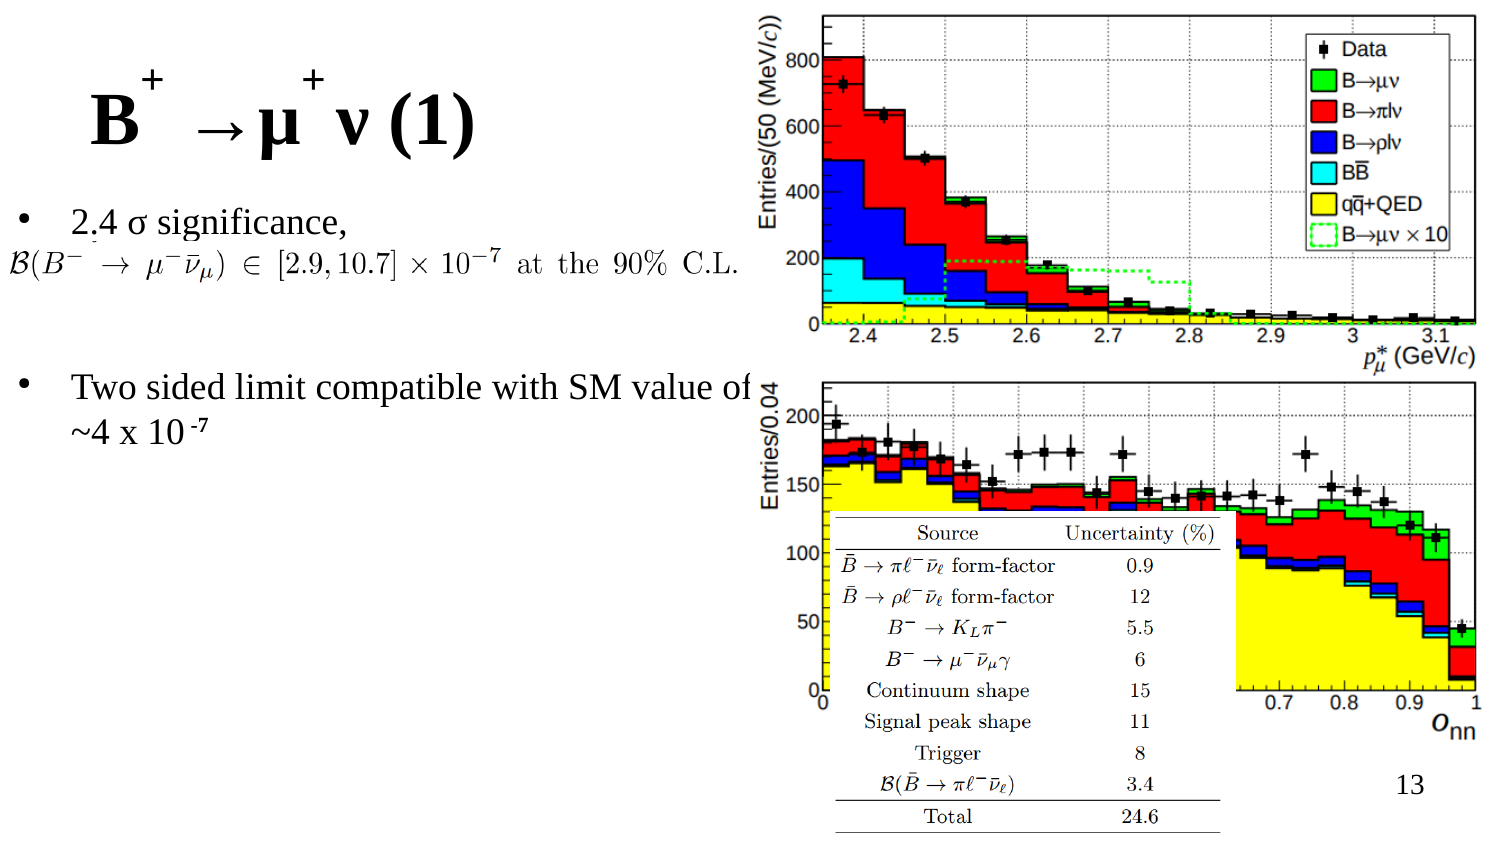

# B+ →μ+ ν (1)
2.4 σ significance,
Two sided limit compatible with SM value of
~4 x 10 -7
13